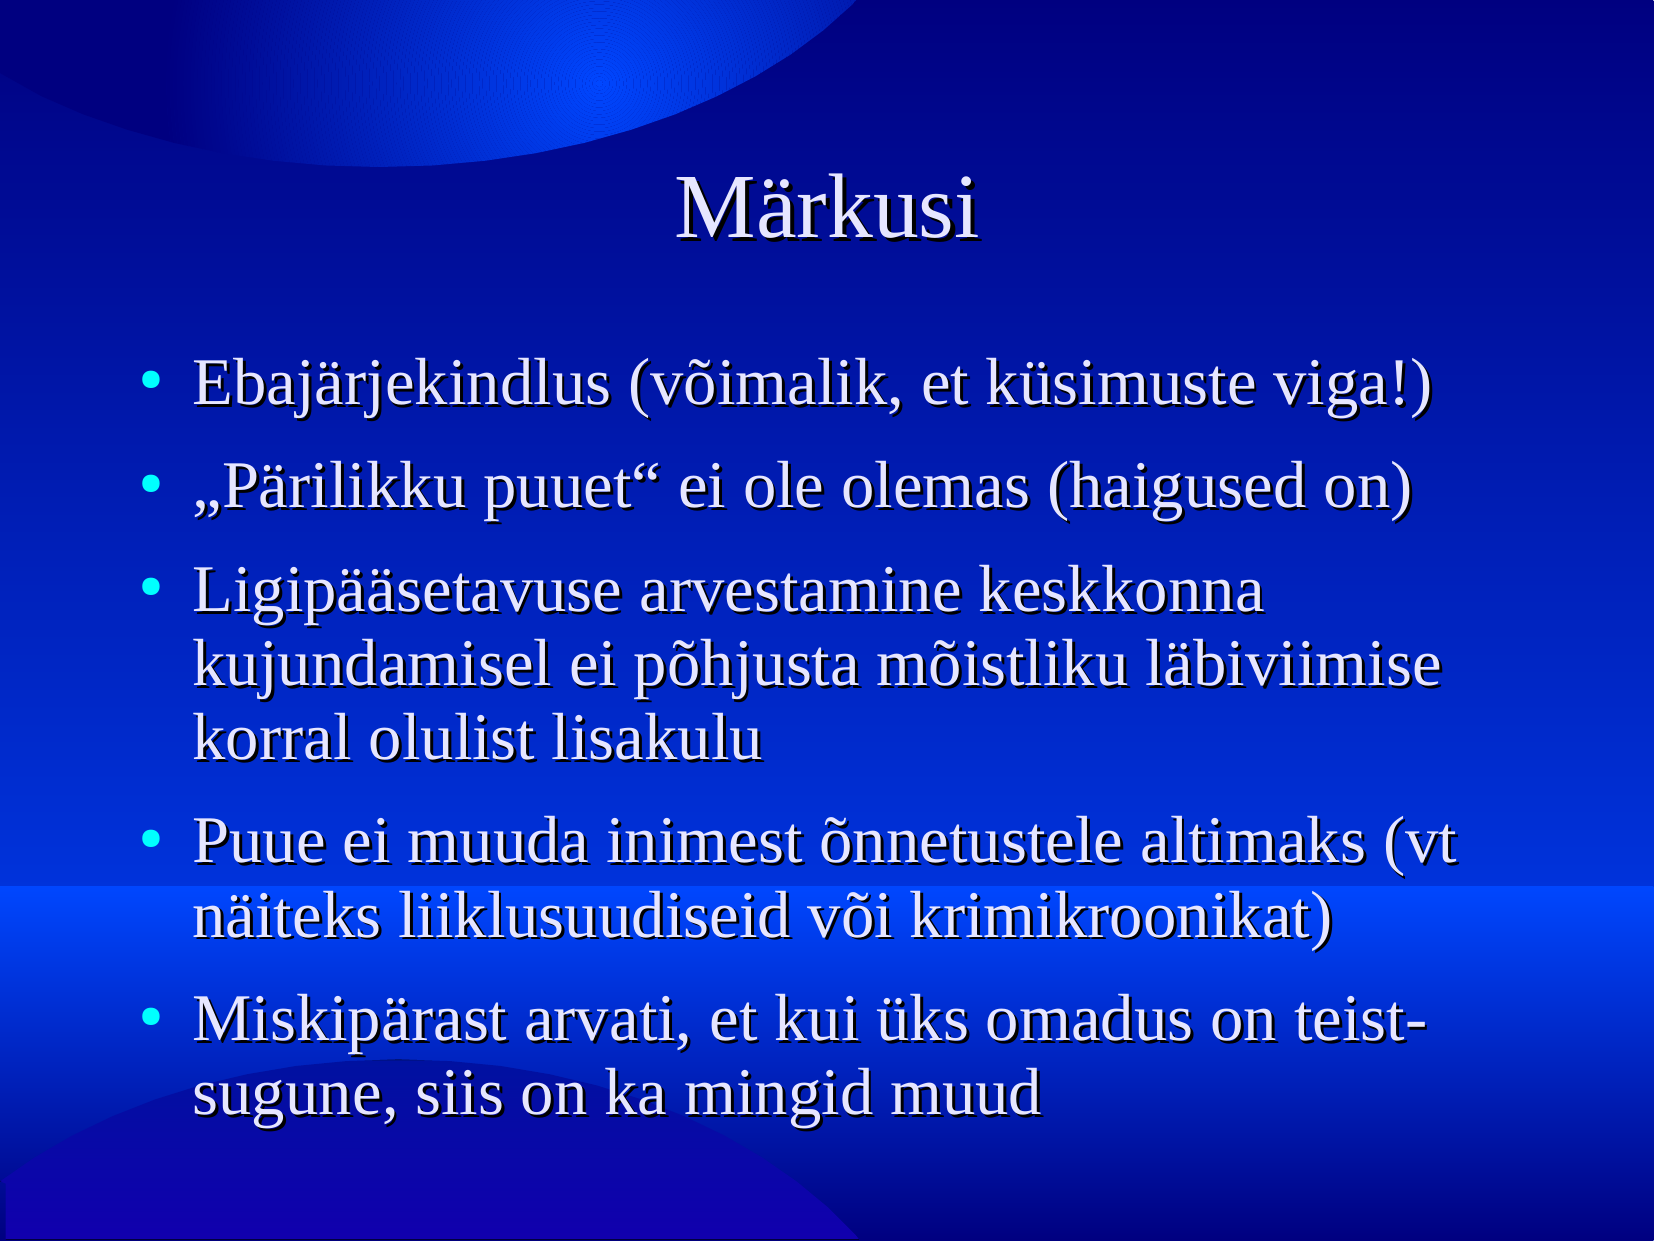

# Märkusi
Ebajärjekindlus (võimalik, et küsimuste viga!)
„Pärilikku puuet“ ei ole olemas (haigused on)
Ligipääsetavuse arvestamine keskkonna kujundamisel ei põhjusta mõistliku läbiviimise korral olulist lisakulu
Puue ei muuda inimest õnnetustele altimaks (vt näiteks liiklusuudiseid või krimikroonikat)
Miskipärast arvati, et kui üks omadus on teist-sugune, siis on ka mingid muud